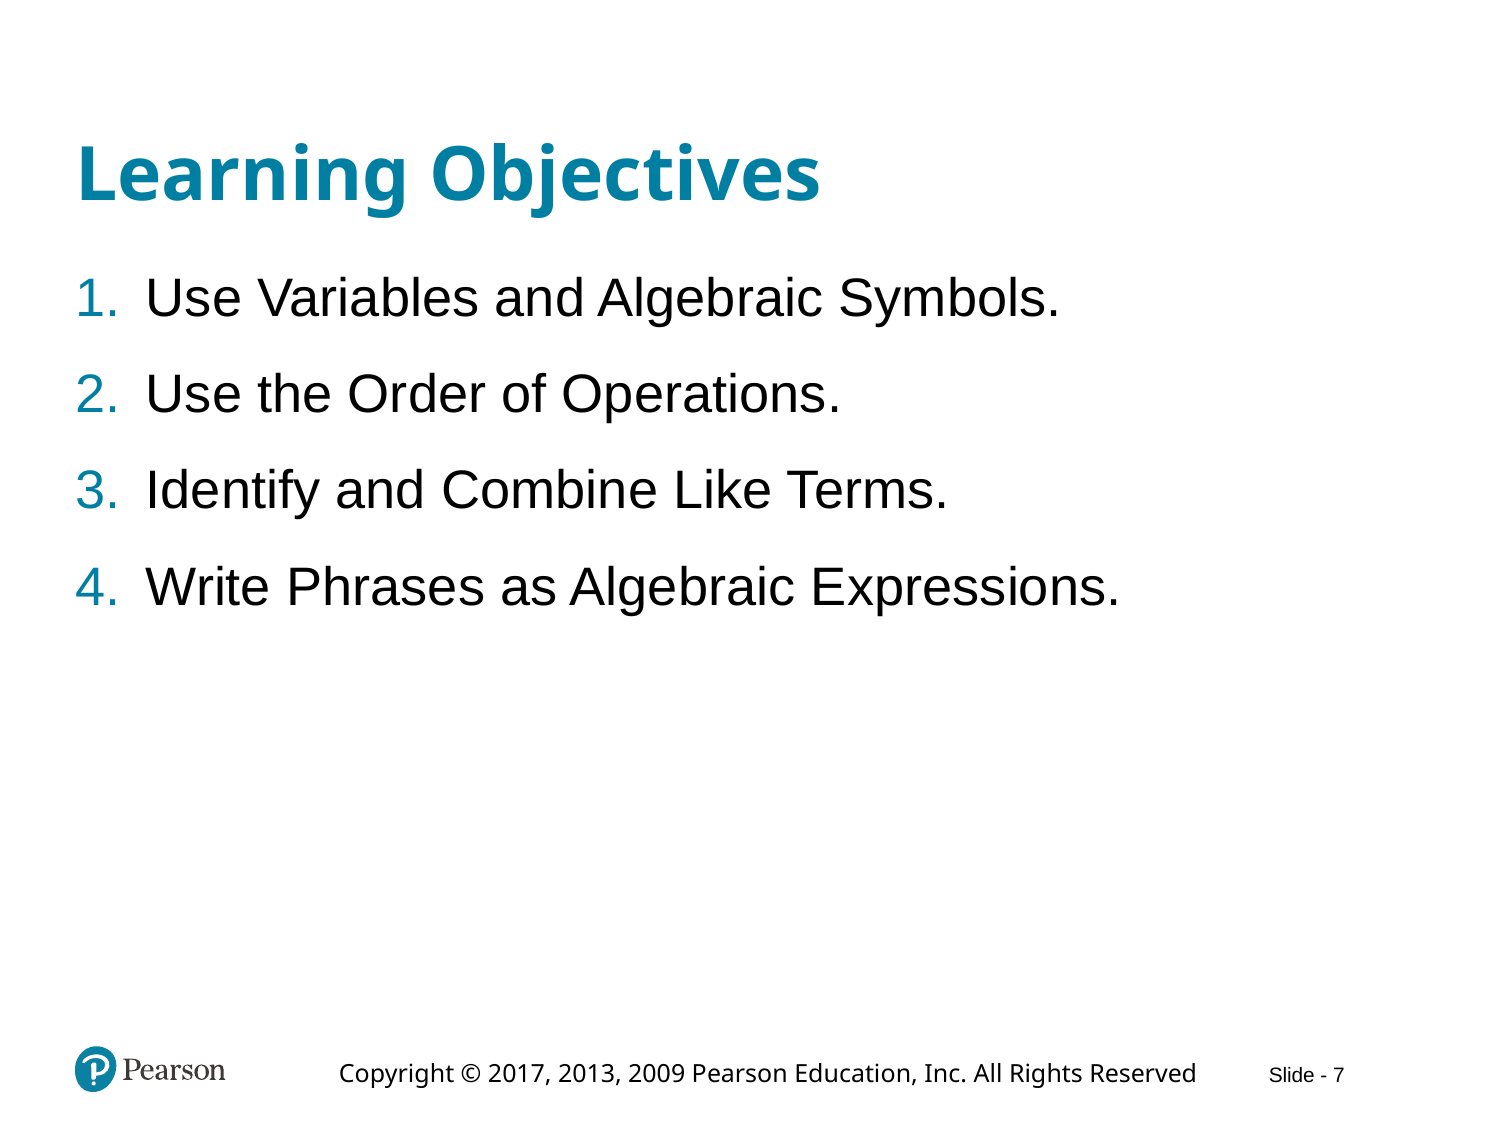

# Learning Objectives
Use Variables and Algebraic Symbols.
Use the Order of Operations.
Identify and Combine Like Terms.
Write Phrases as Algebraic Expressions.